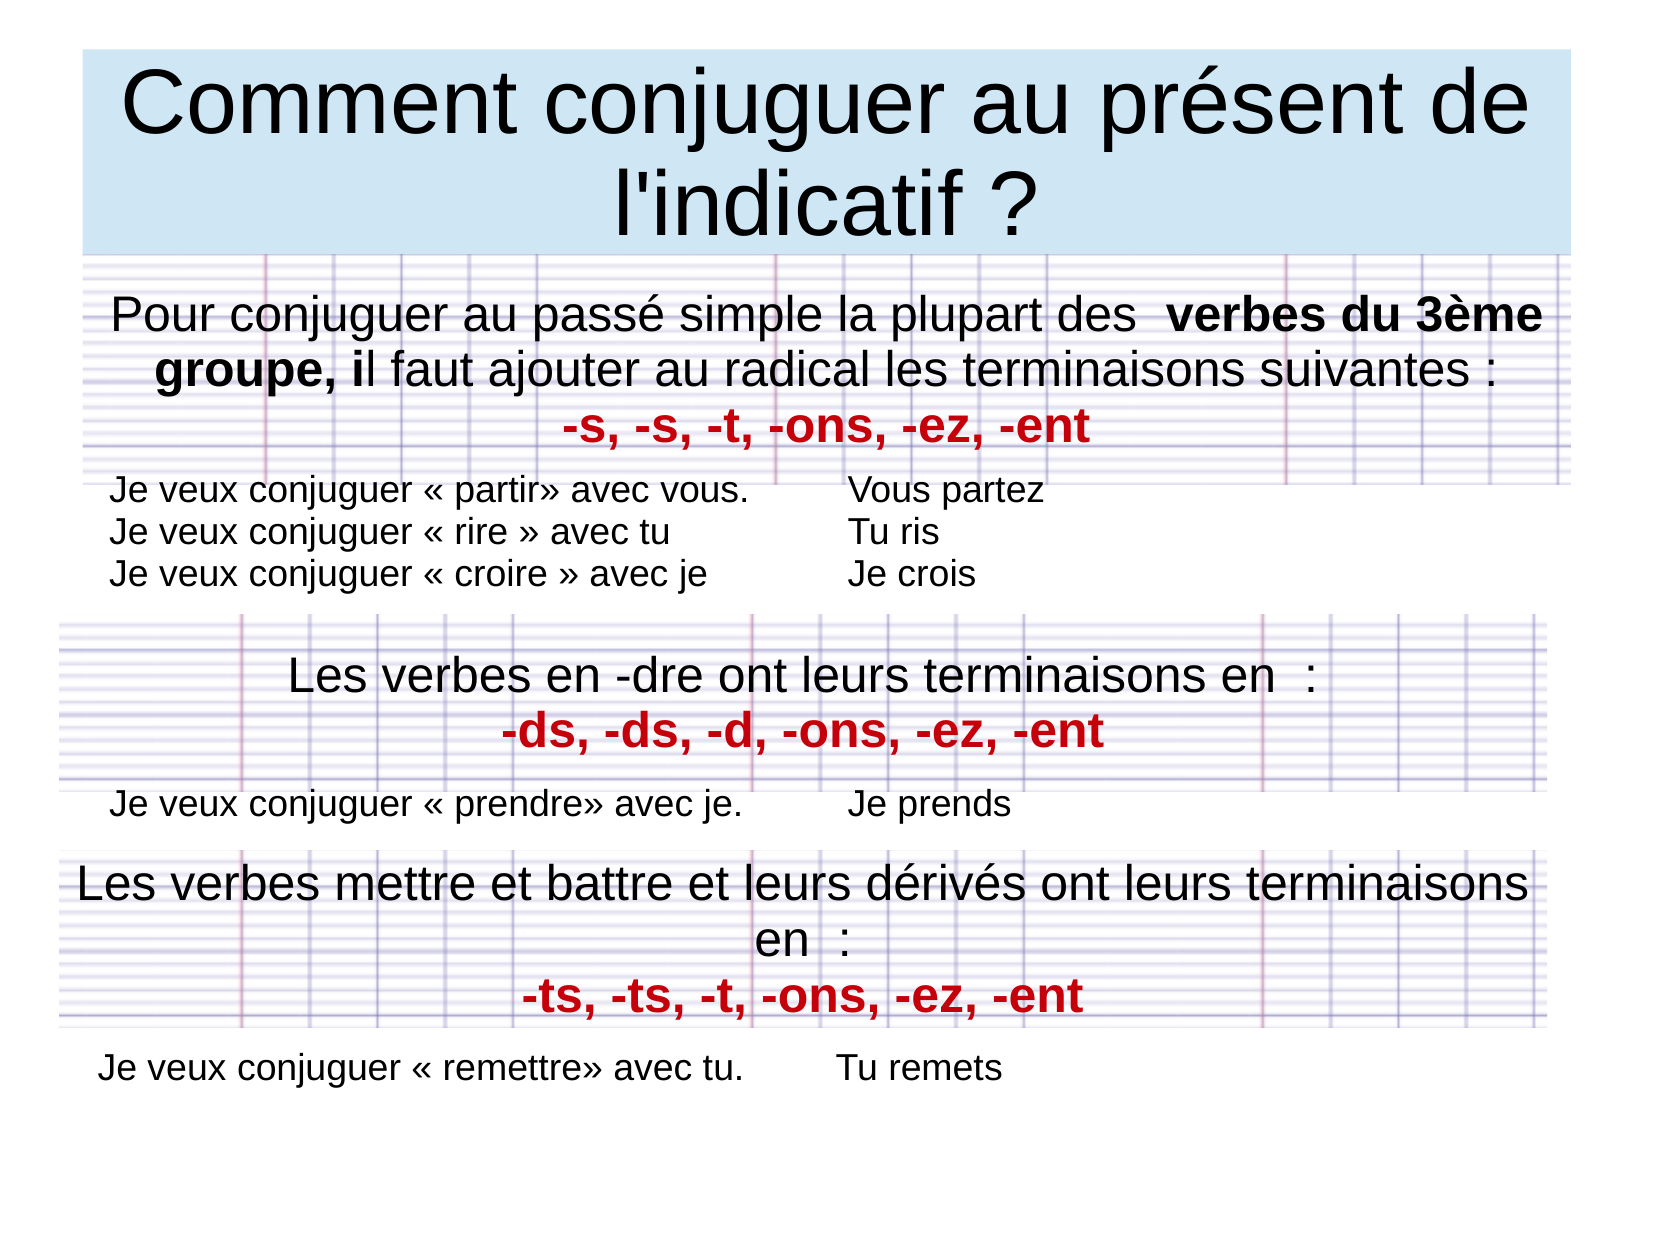

# Comment conjuguer au présent de l'indicatif ?
Pour conjuguer au passé simple la plupart des verbes du 3ème groupe, il faut ajouter au radical les terminaisons suivantes :
-s, -s, -t, -ons, -ez, -ent
Je veux conjuguer « partir» avec vous. 		Vous partez
Je veux conjuguer « rire » avec tu 			Tu ris
Je veux conjuguer « croire » avec je		Je crois
Les verbes en -dre ont leurs terminaisons en  :
-ds, -ds, -d, -ons, -ez, -ent
Je veux conjuguer « prendre» avec je. 		Je prends
Les verbes mettre et battre et leurs dérivés ont leurs terminaisons en  :
-ts, -ts, -t, -ons, -ez, -ent
Je veux conjuguer « remettre» avec tu. 		Tu remets